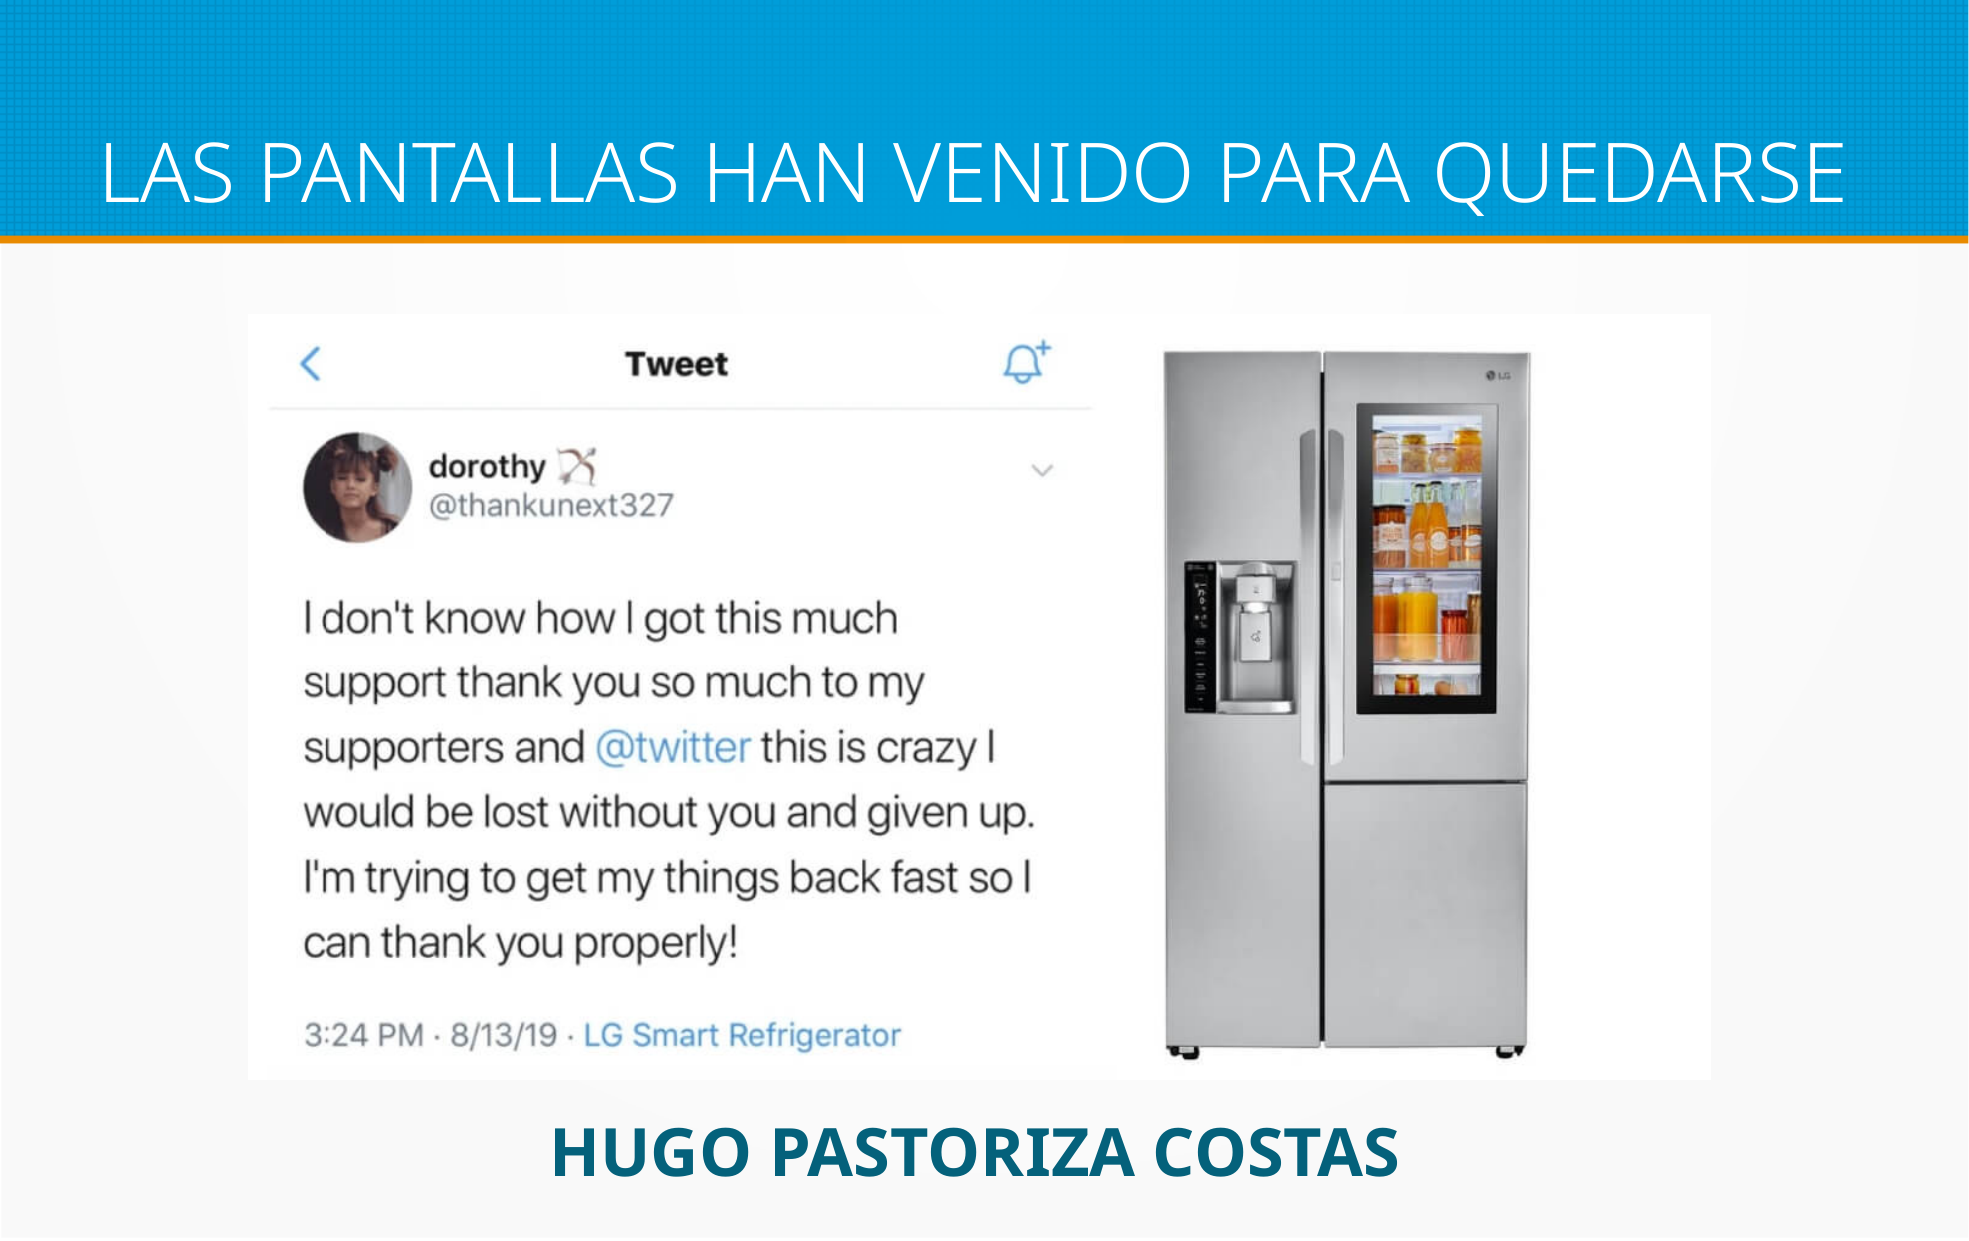

# LAS PANTALLAS HAN VENIDO PARA QUEDARSE
HUGO PASTORIZA COSTAS